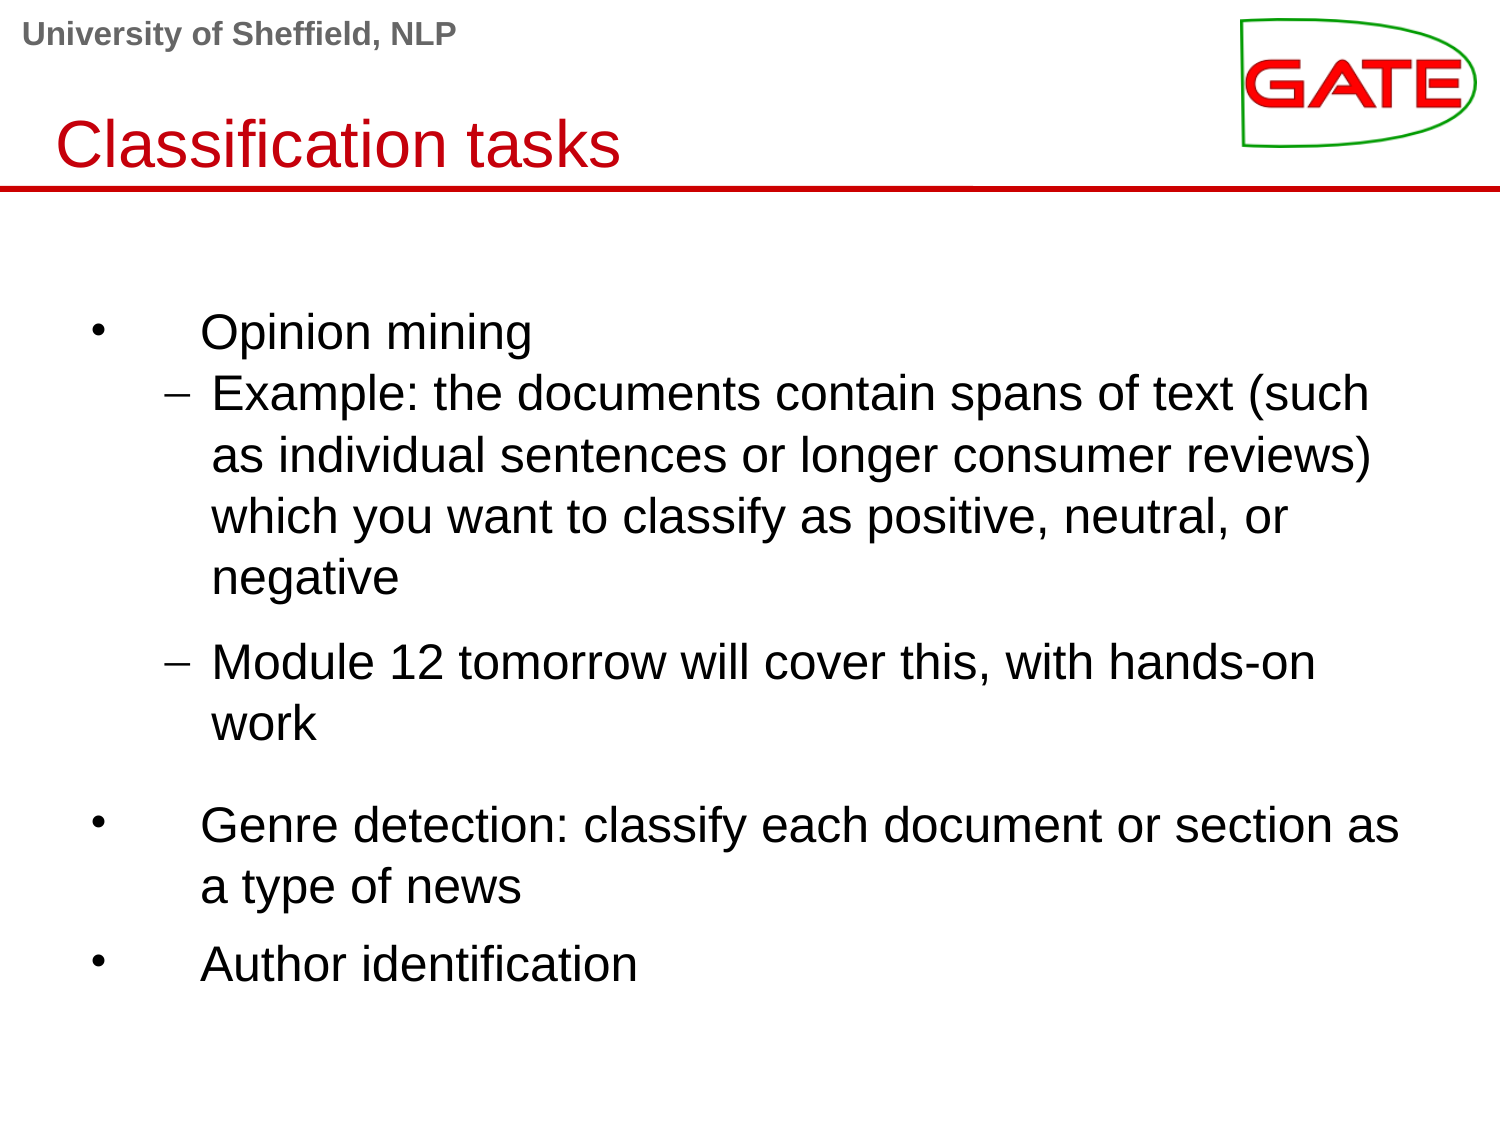

# Classification tasks
Opinion mining
Example: the documents contain spans of text (such as individual sentences or longer consumer reviews) which you want to classify as positive, neutral, or negative
Module 12 tomorrow will cover this, with hands-on work
Genre detection: classify each document or section as a type of news
Author identification